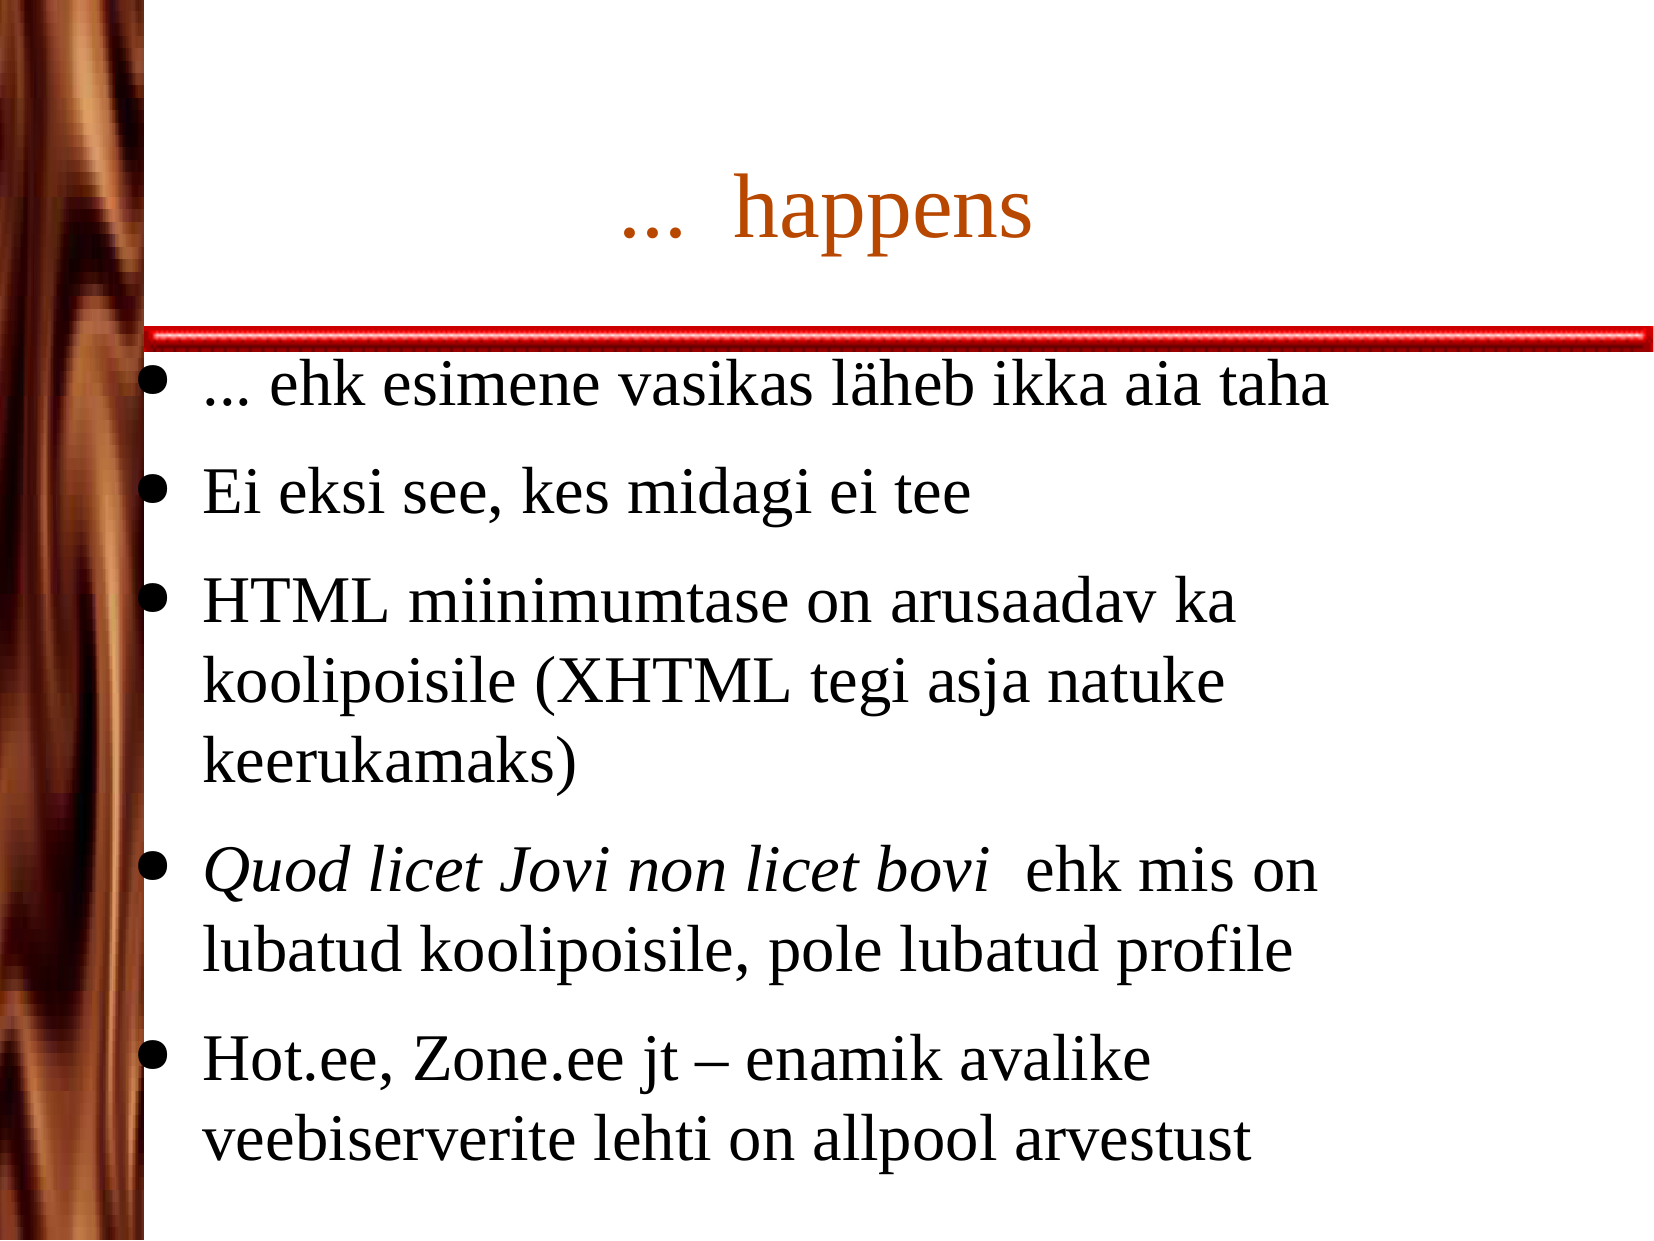

# ... happens
... ehk esimene vasikas läheb ikka aia taha
Ei eksi see, kes midagi ei tee
HTML miinimumtase on arusaadav ka koolipoisile (XHTML tegi asja natuke keerukamaks)
Quod licet Jovi non licet bovi ehk mis on lubatud koolipoisile, pole lubatud profile
Hot.ee, Zone.ee jt – enamik avalike veebiserverite lehti on allpool arvestust